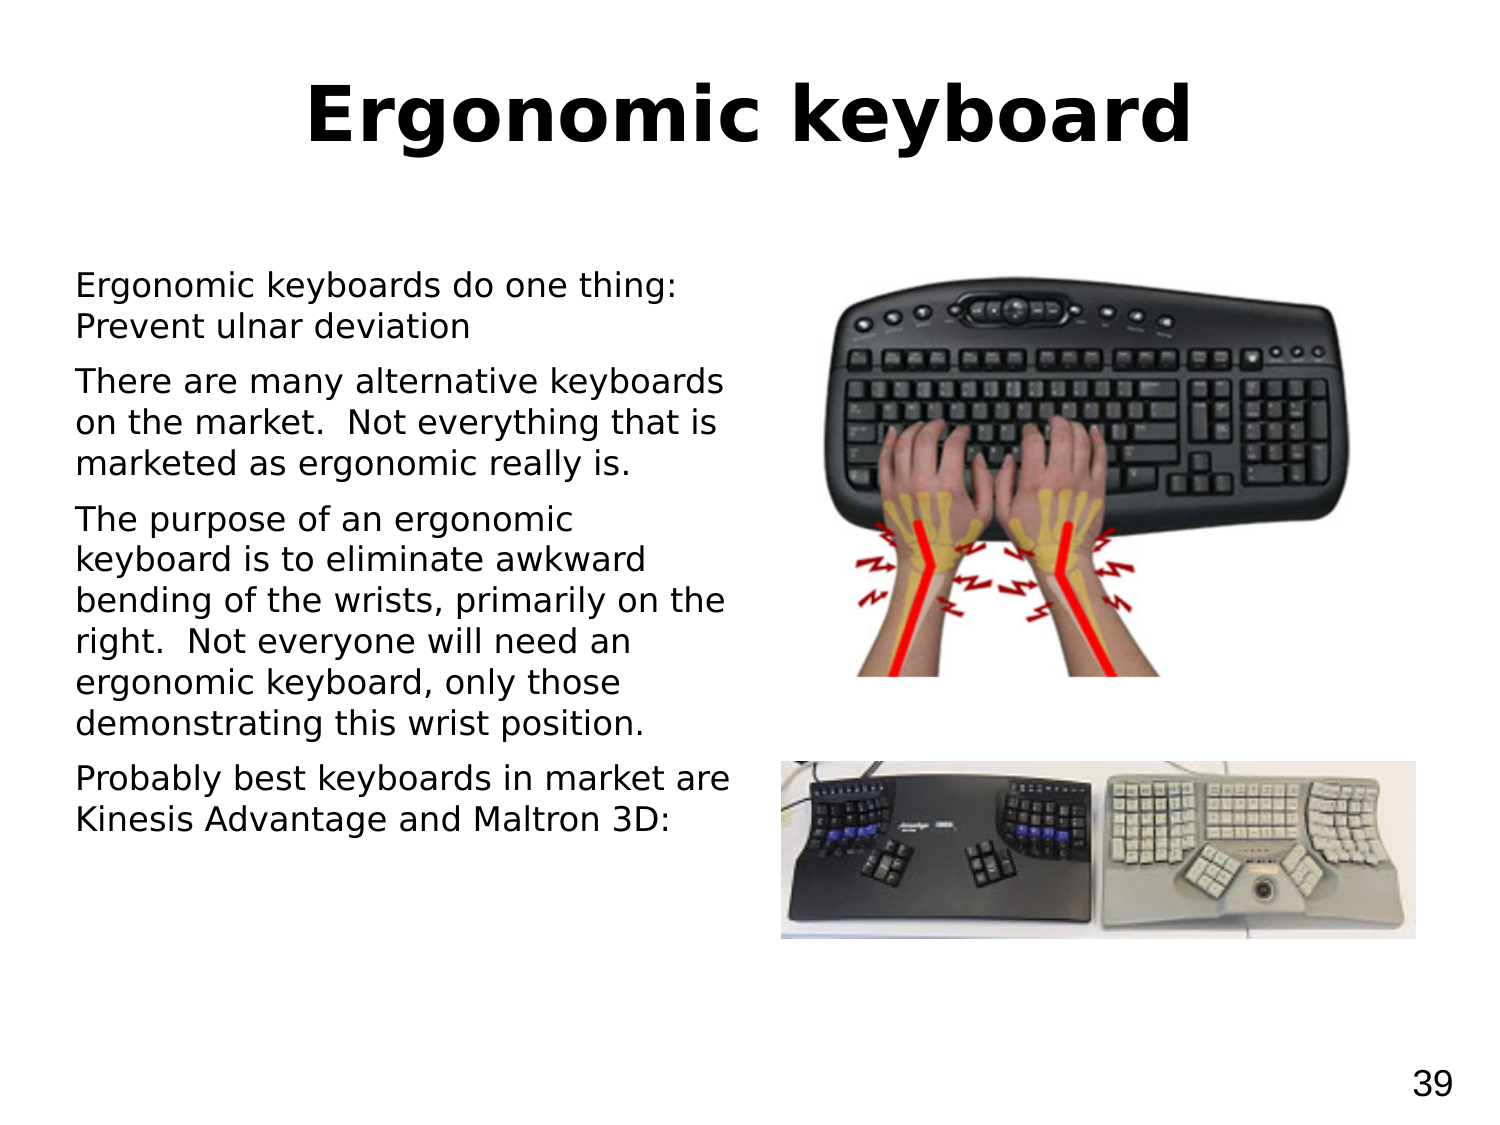

# Ergonomic keyboard
Ergonomic keyboards do one thing: Prevent ulnar deviation
There are many alternative keyboards on the market. Not everything that is marketed as ergonomic really is.
The purpose of an ergonomic keyboard is to eliminate awkward bending of the wrists, primarily on the right. Not everyone will need an ergonomic keyboard, only those demonstrating this wrist position.
Probably best keyboards in market are Kinesis Advantage and Maltron 3D: